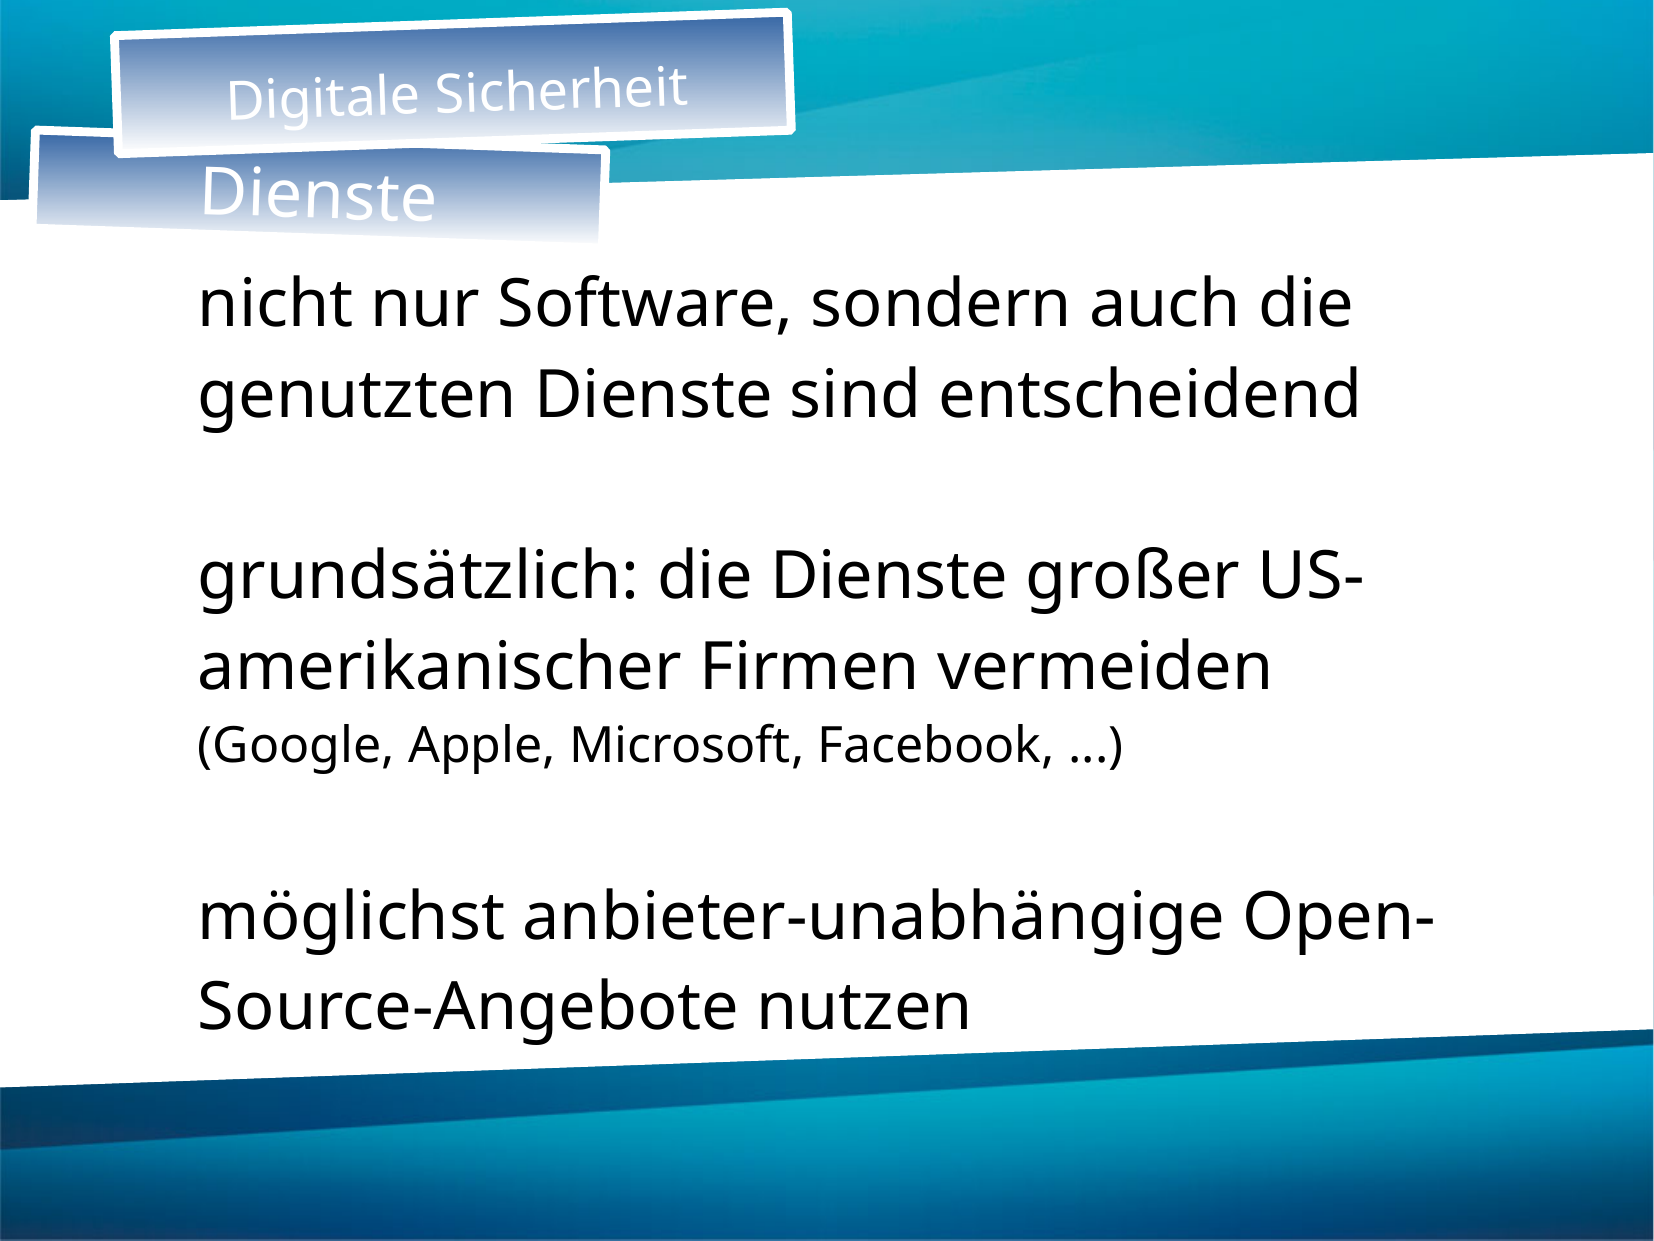

Digitale Sicherheit
Dienste
nicht nur Software, sondern auch die genutzten Dienste sind entscheidend
grundsätzlich: die Dienste großer US-amerikanischer Firmen vermeiden (Google, Apple, Microsoft, Facebook, ...)
möglichst anbieter-unabhängige Open-Source-Angebote nutzen